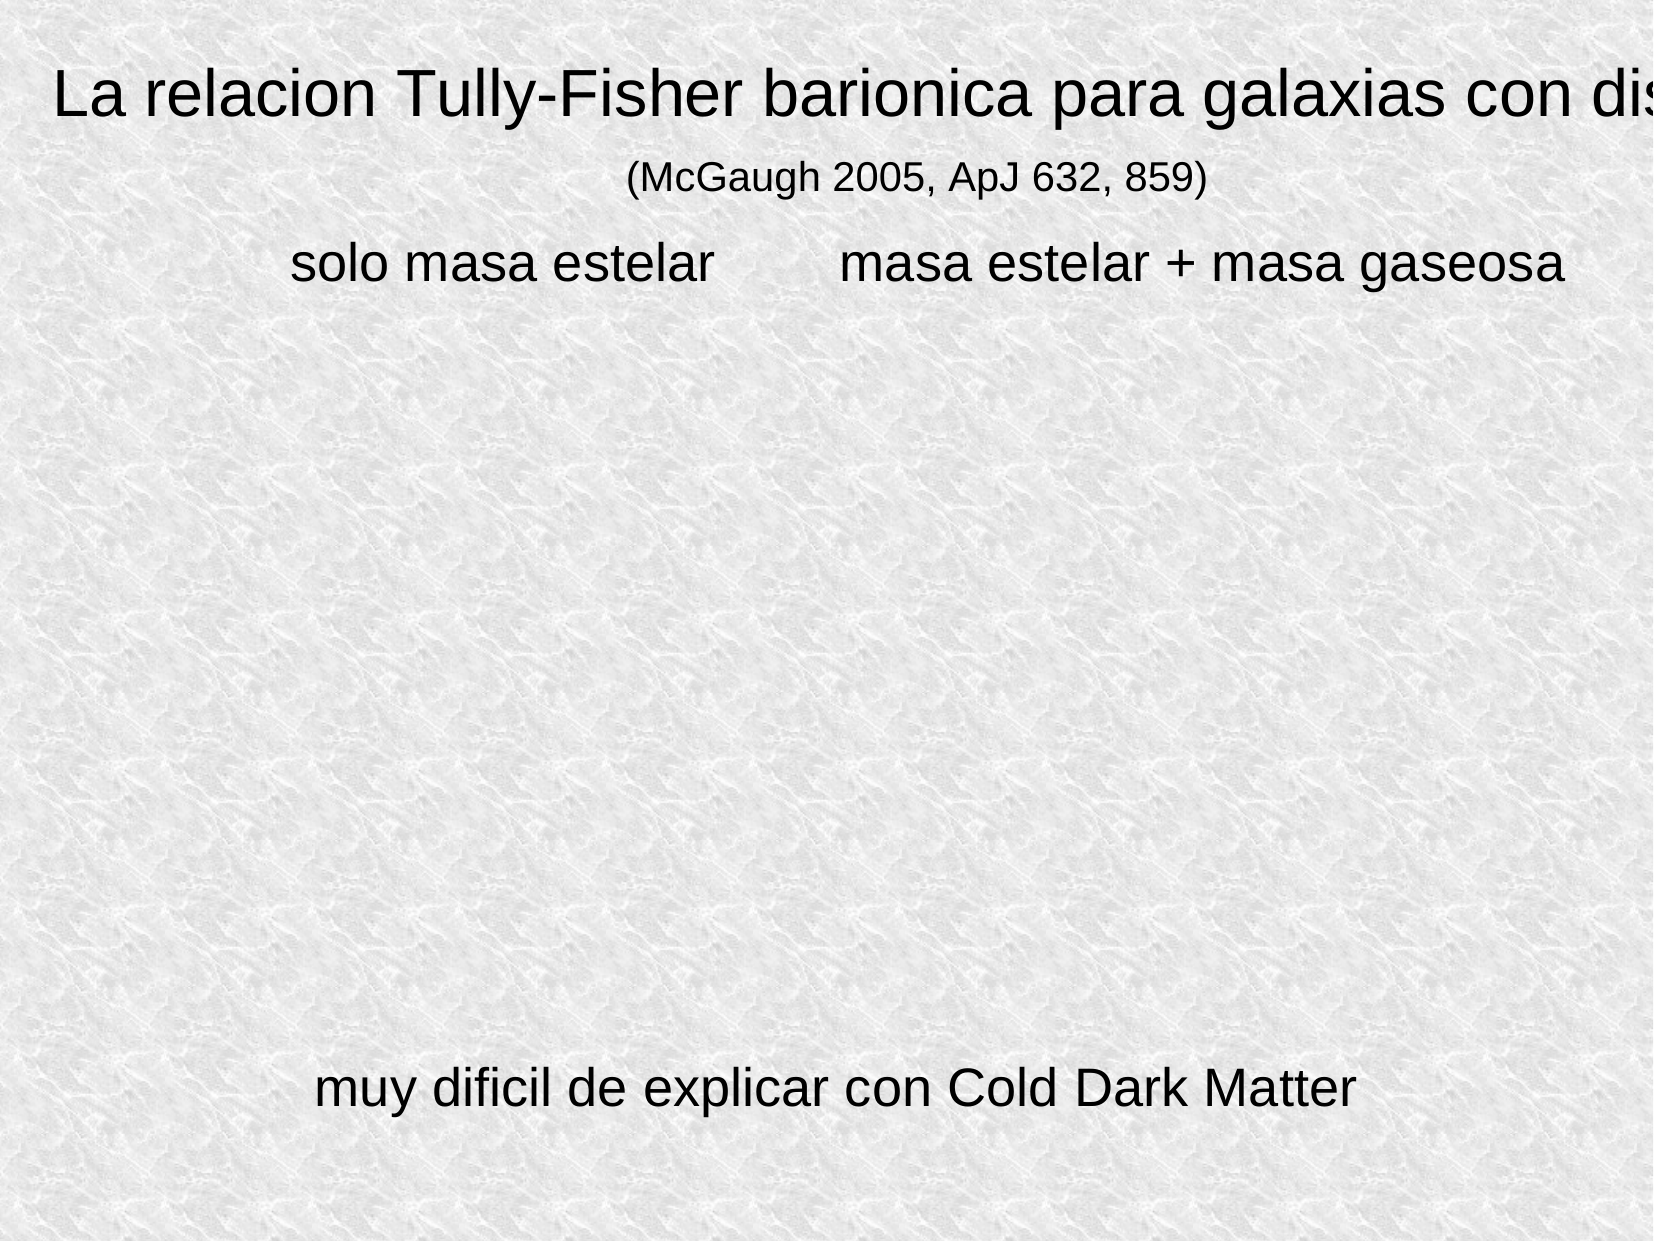

La relacion Tully-Fisher barionica para galaxias con discos
 (McGaugh 2005, ApJ 632, 859)
solo masa estelar
masa estelar + masa gaseosa
muy dificil de explicar con Cold Dark Matter